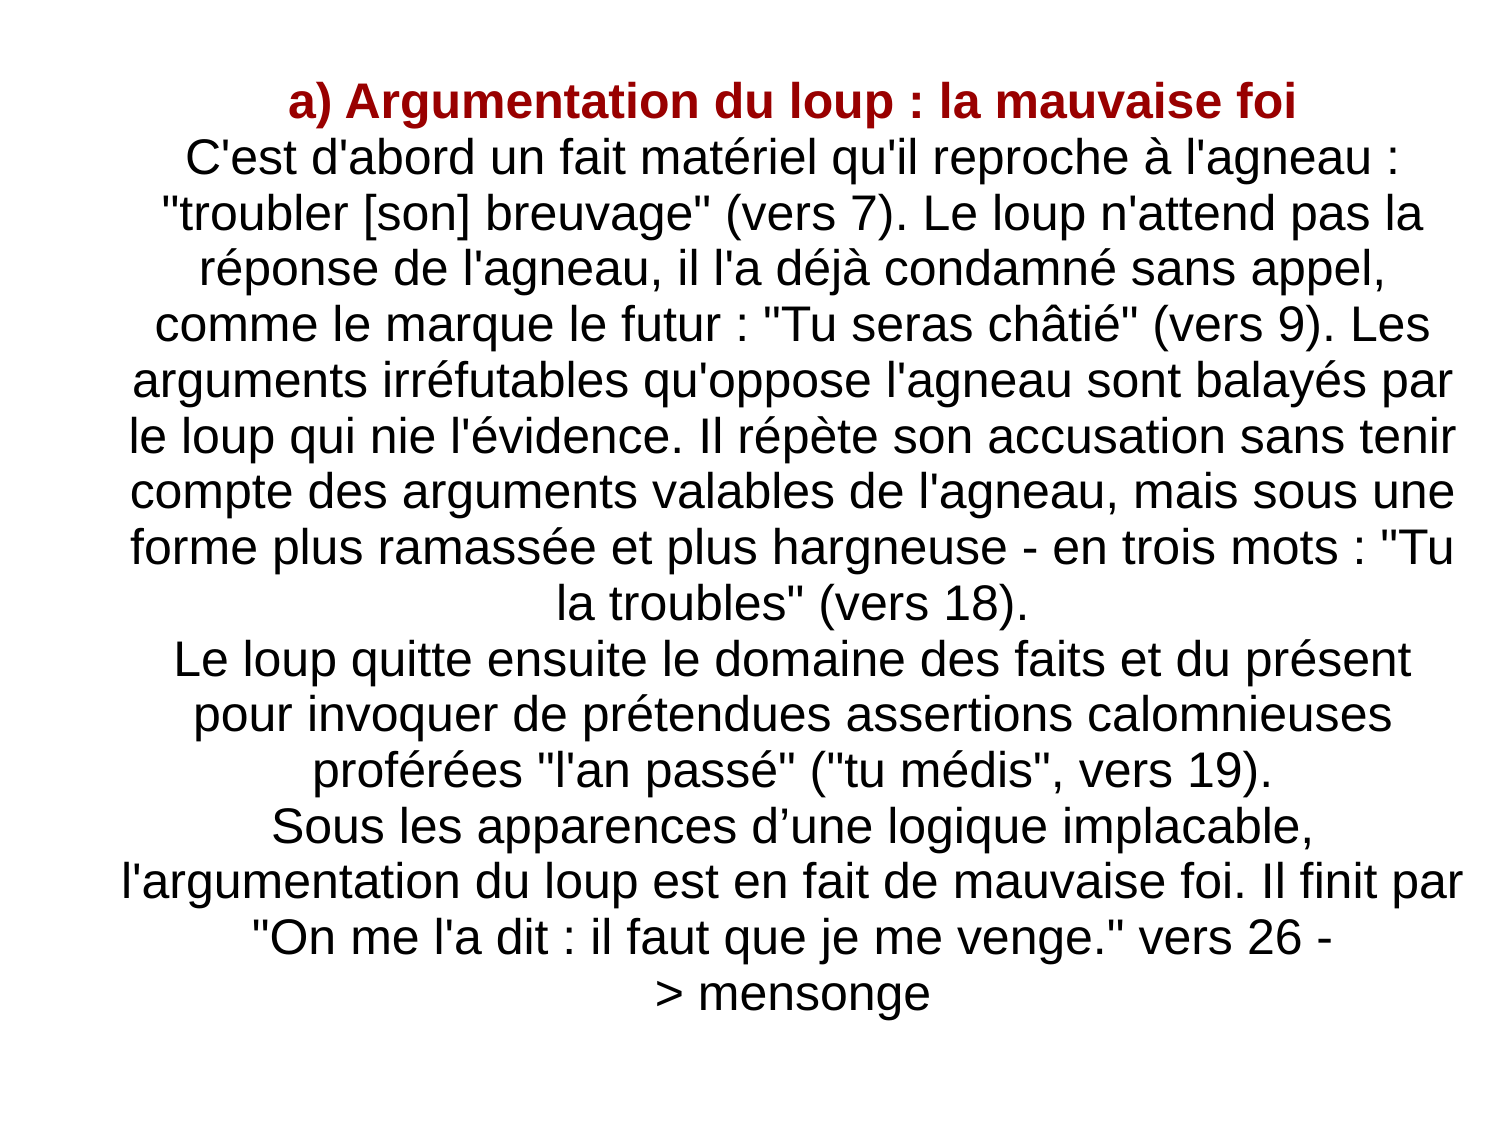

# a) Argumentation du loup : la mauvaise foi C'est d'abord un fait matériel qu'il reproche à l'agneau : "troubler [son] breuvage" (vers 7). Le loup n'attend pas la réponse de l'agneau, il l'a déjà condamné sans appel, comme le marque le futur : "Tu seras châtié" (vers 9). Les arguments irréfutables qu'oppose l'agneau sont balayés par le loup qui nie l'évidence. Il répète son accusation sans tenir compte des arguments valables de l'agneau, mais sous une forme plus ramassée et plus hargneuse - en trois mots : "Tu la troubles" (vers 18). Le loup quitte ensuite le domaine des faits et du présent pour invoquer de prétendues assertions calomnieuses proférées "l'an passé" ("tu médis", vers 19). Sous les apparences d’une logique implacable, l'argumentation du loup est en fait de mauvaise foi. Il finit par "On me l'a dit : il faut que je me venge." vers 26 -> mensonge